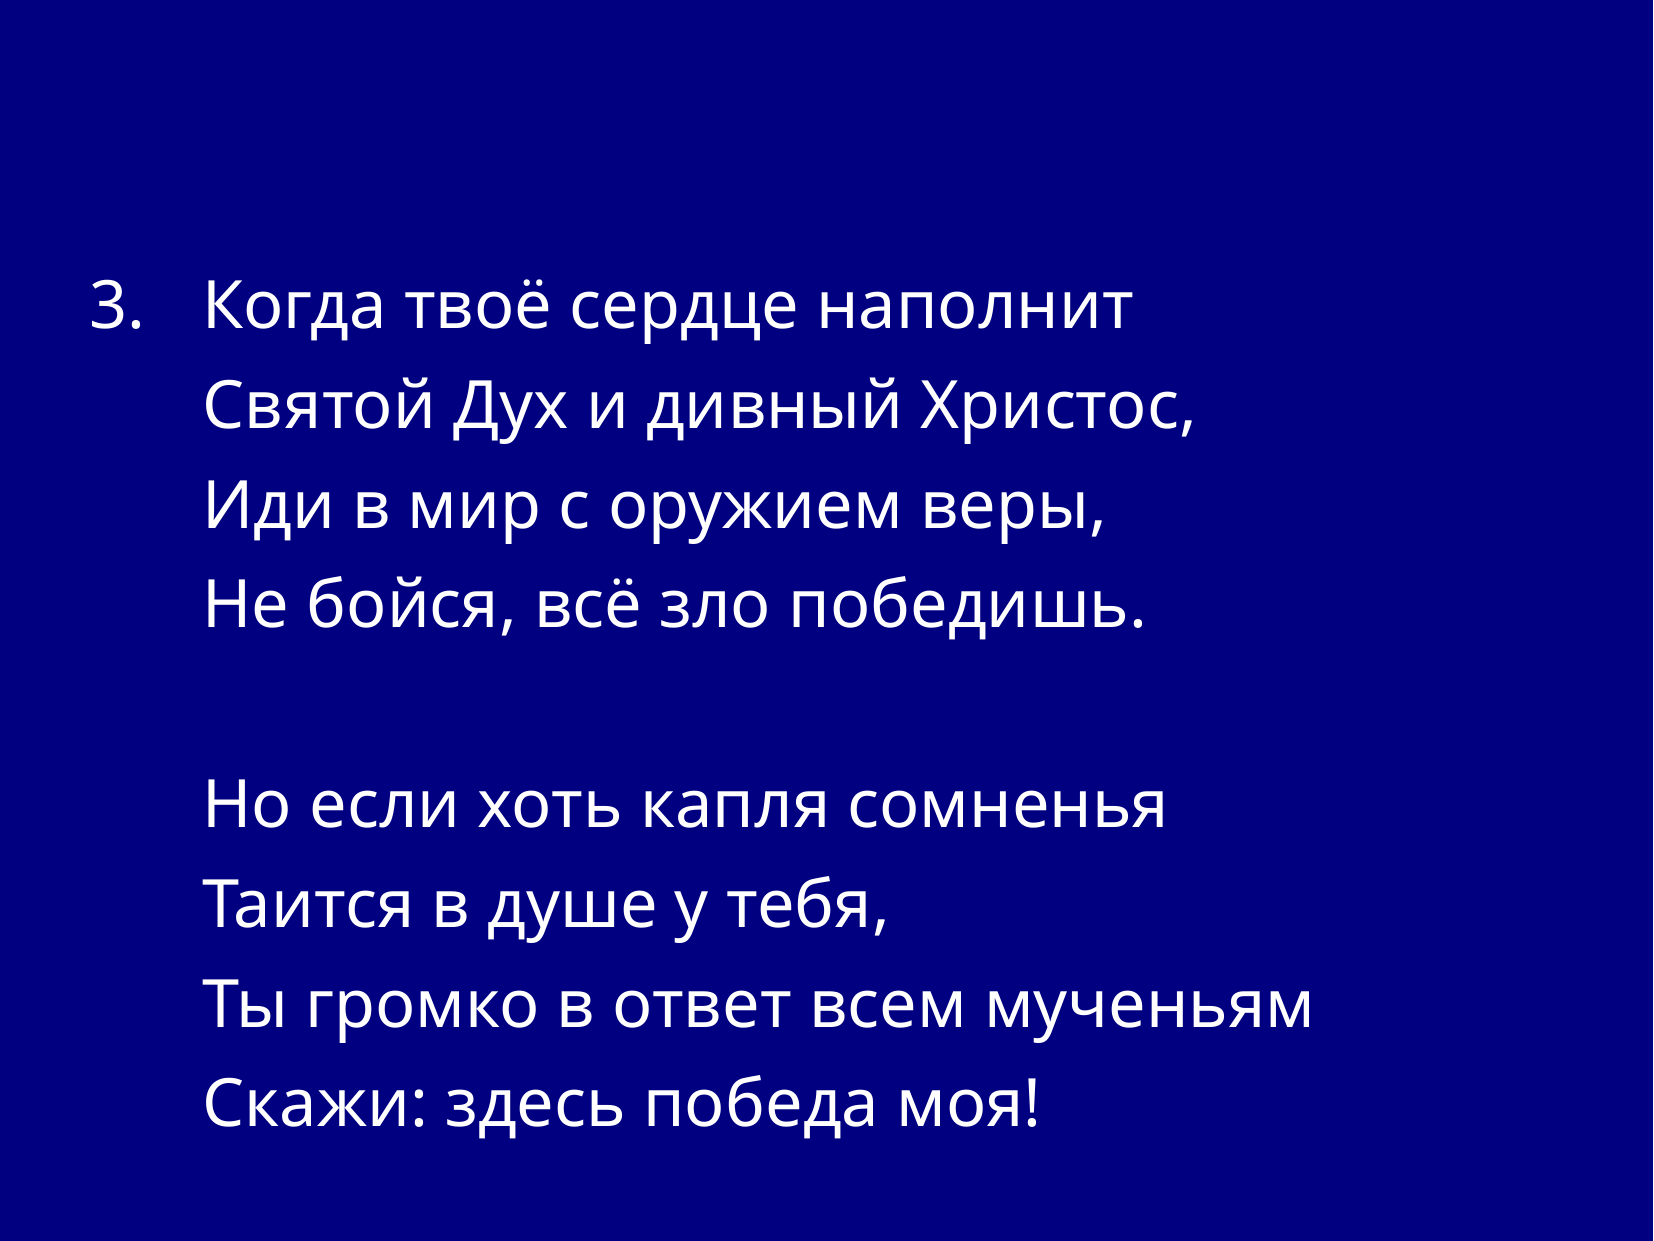

3.	Когда твоё сердце наполнит
	Святой Дух и дивный Христос,
	Иди в мир с оружием веры,
	Не бойся, всё зло победишь.
	Но если хоть капля сомненья
	Таится в душе у тебя,
	Ты громко в ответ всем мученьям
	Скажи: здесь победа моя!